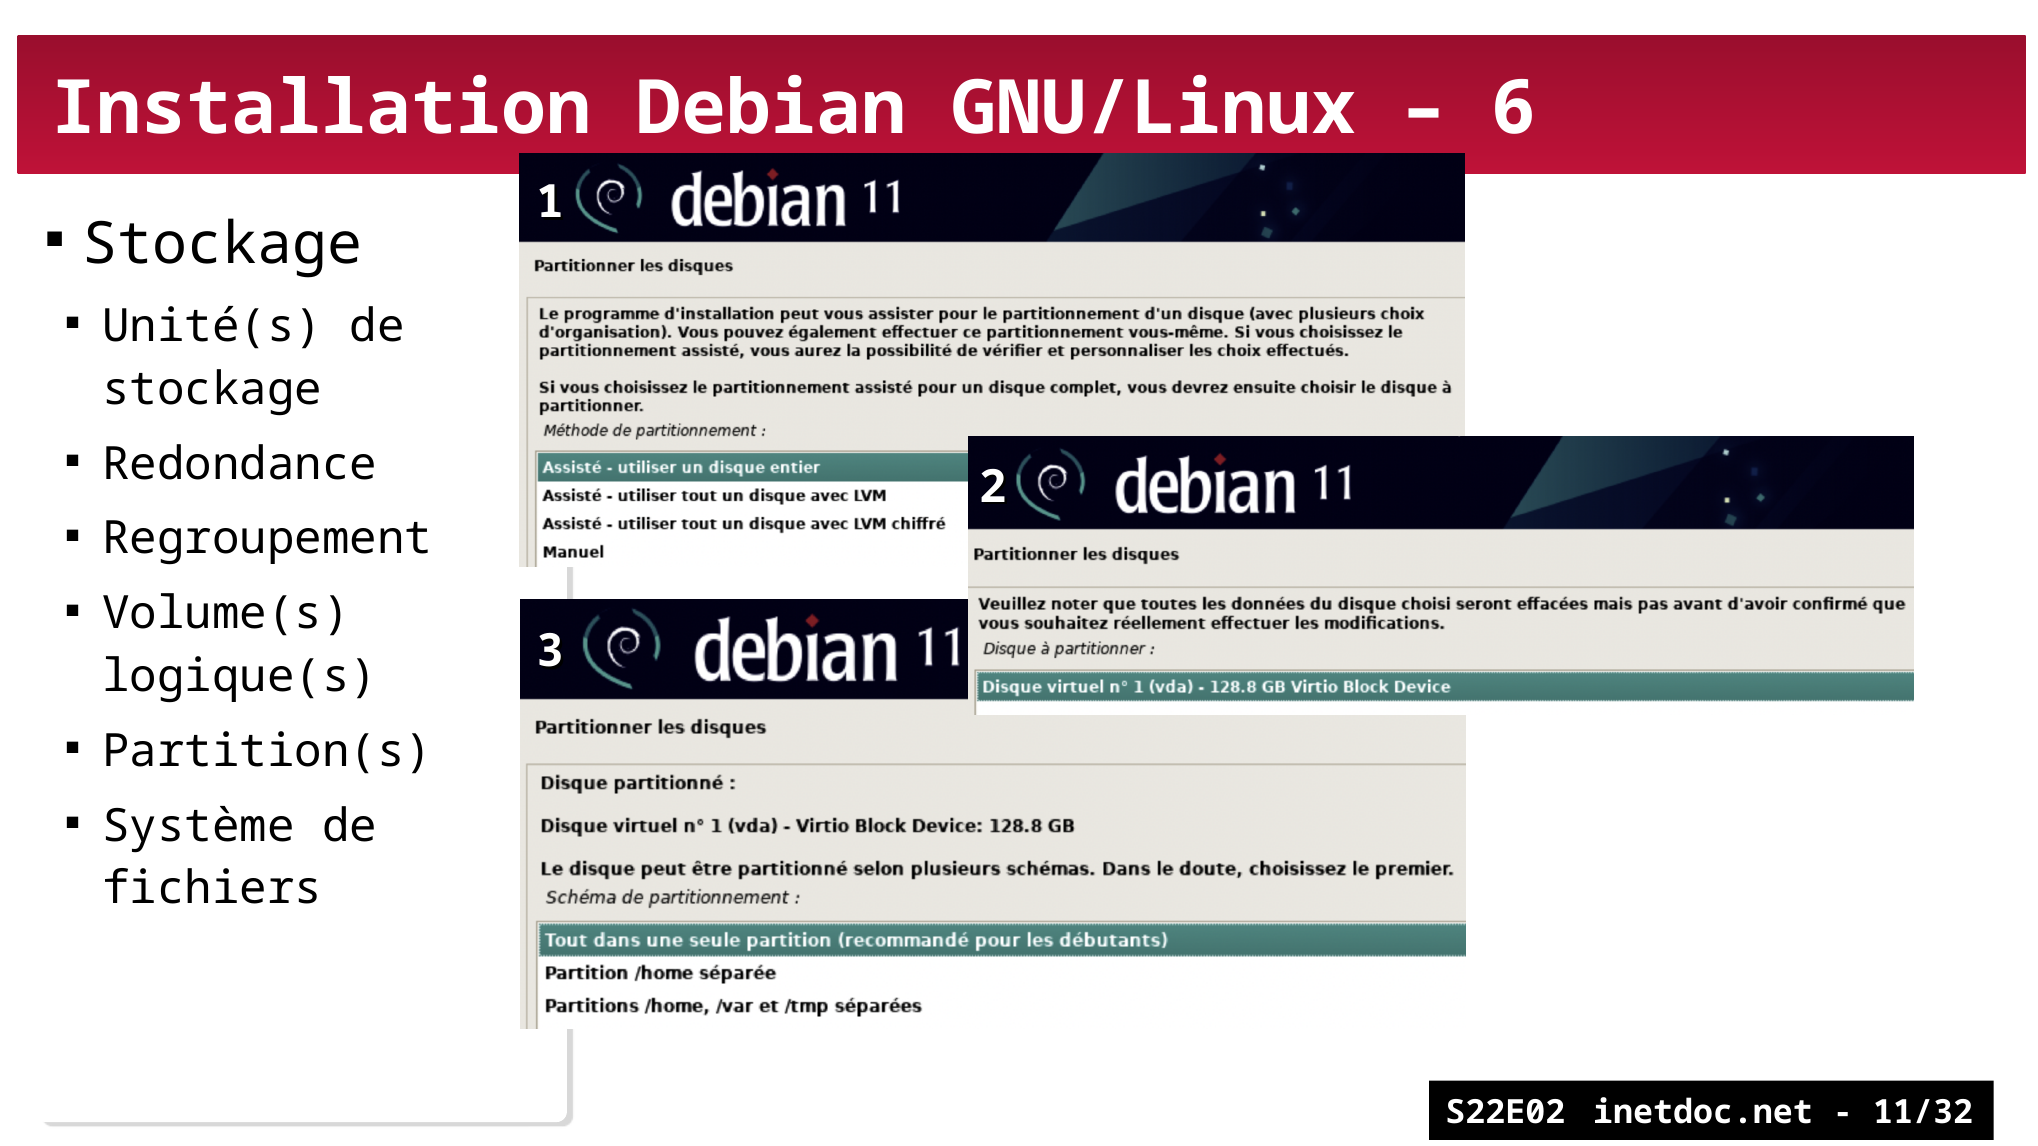

Installation Debian GNU/Linux – 6
1
Stockage
Unité(s) de stockage
Redondance
Regroupement
Volume(s) logique(s)
Partition(s)
Système de fichiers
2
3
S22E02	inetdoc.net - /32